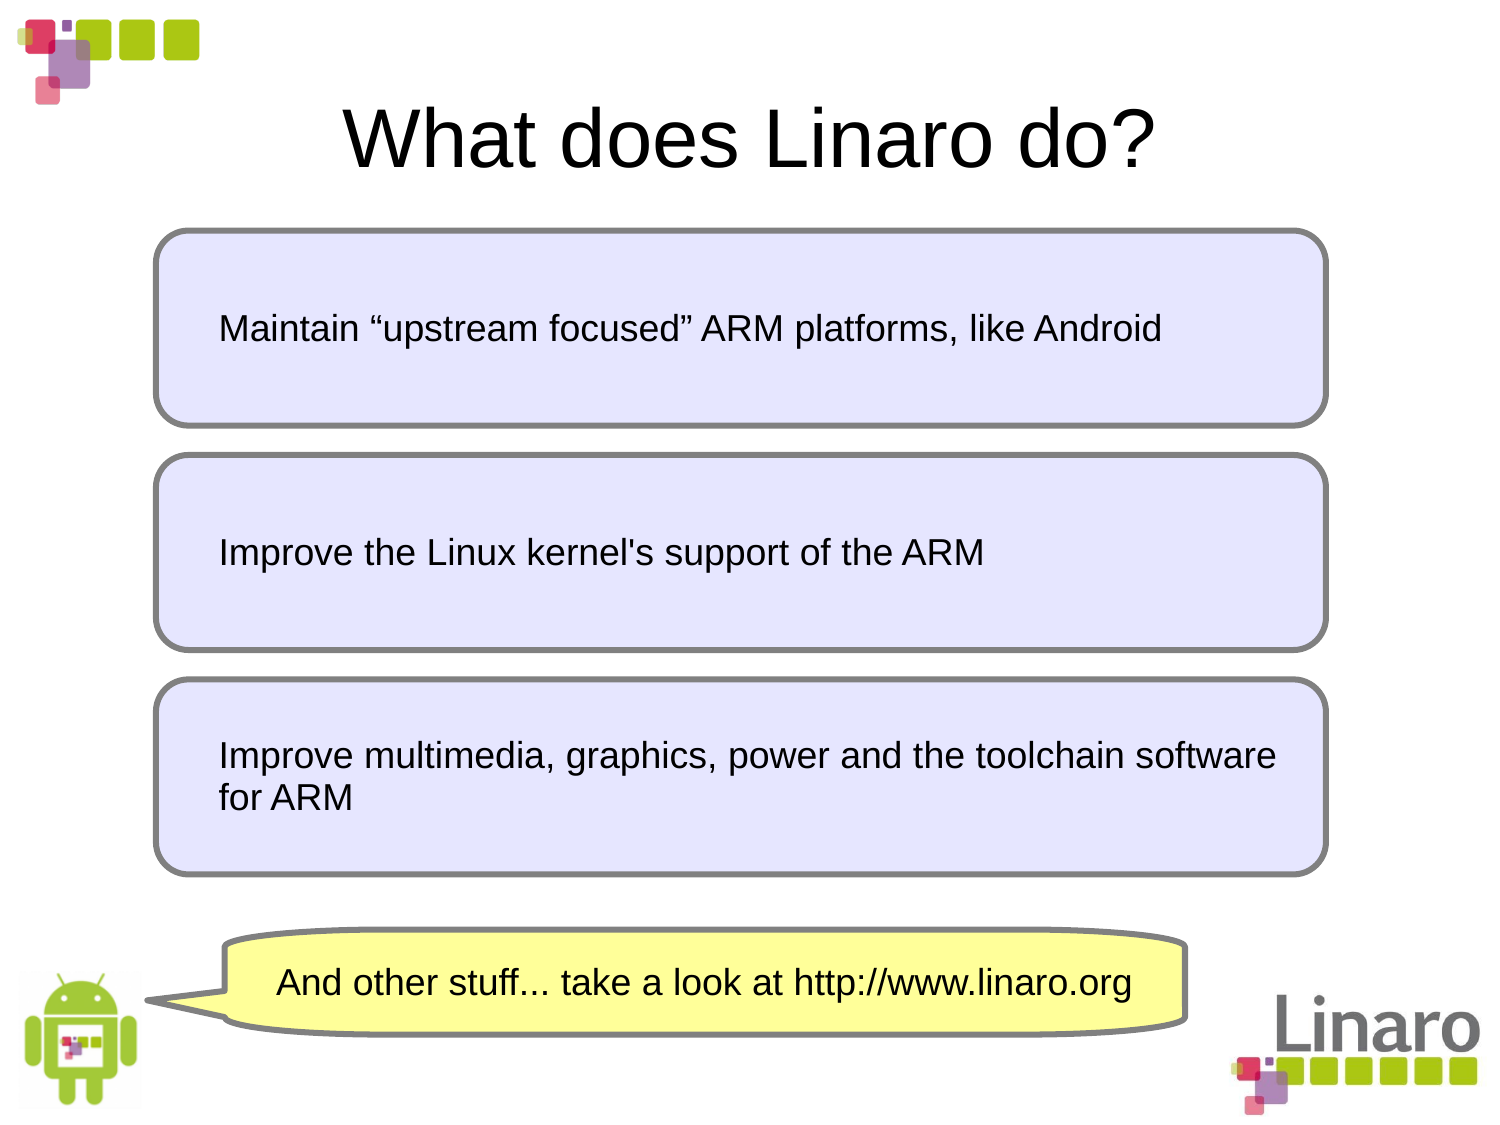

# What does Linaro do?
Maintain “upstream focused” ARM platforms, like Android
Improve the Linux kernel's support of the ARM
Improve multimedia, graphics, power and the toolchain software for ARM
And other stuff... take a look at http://www.linaro.org